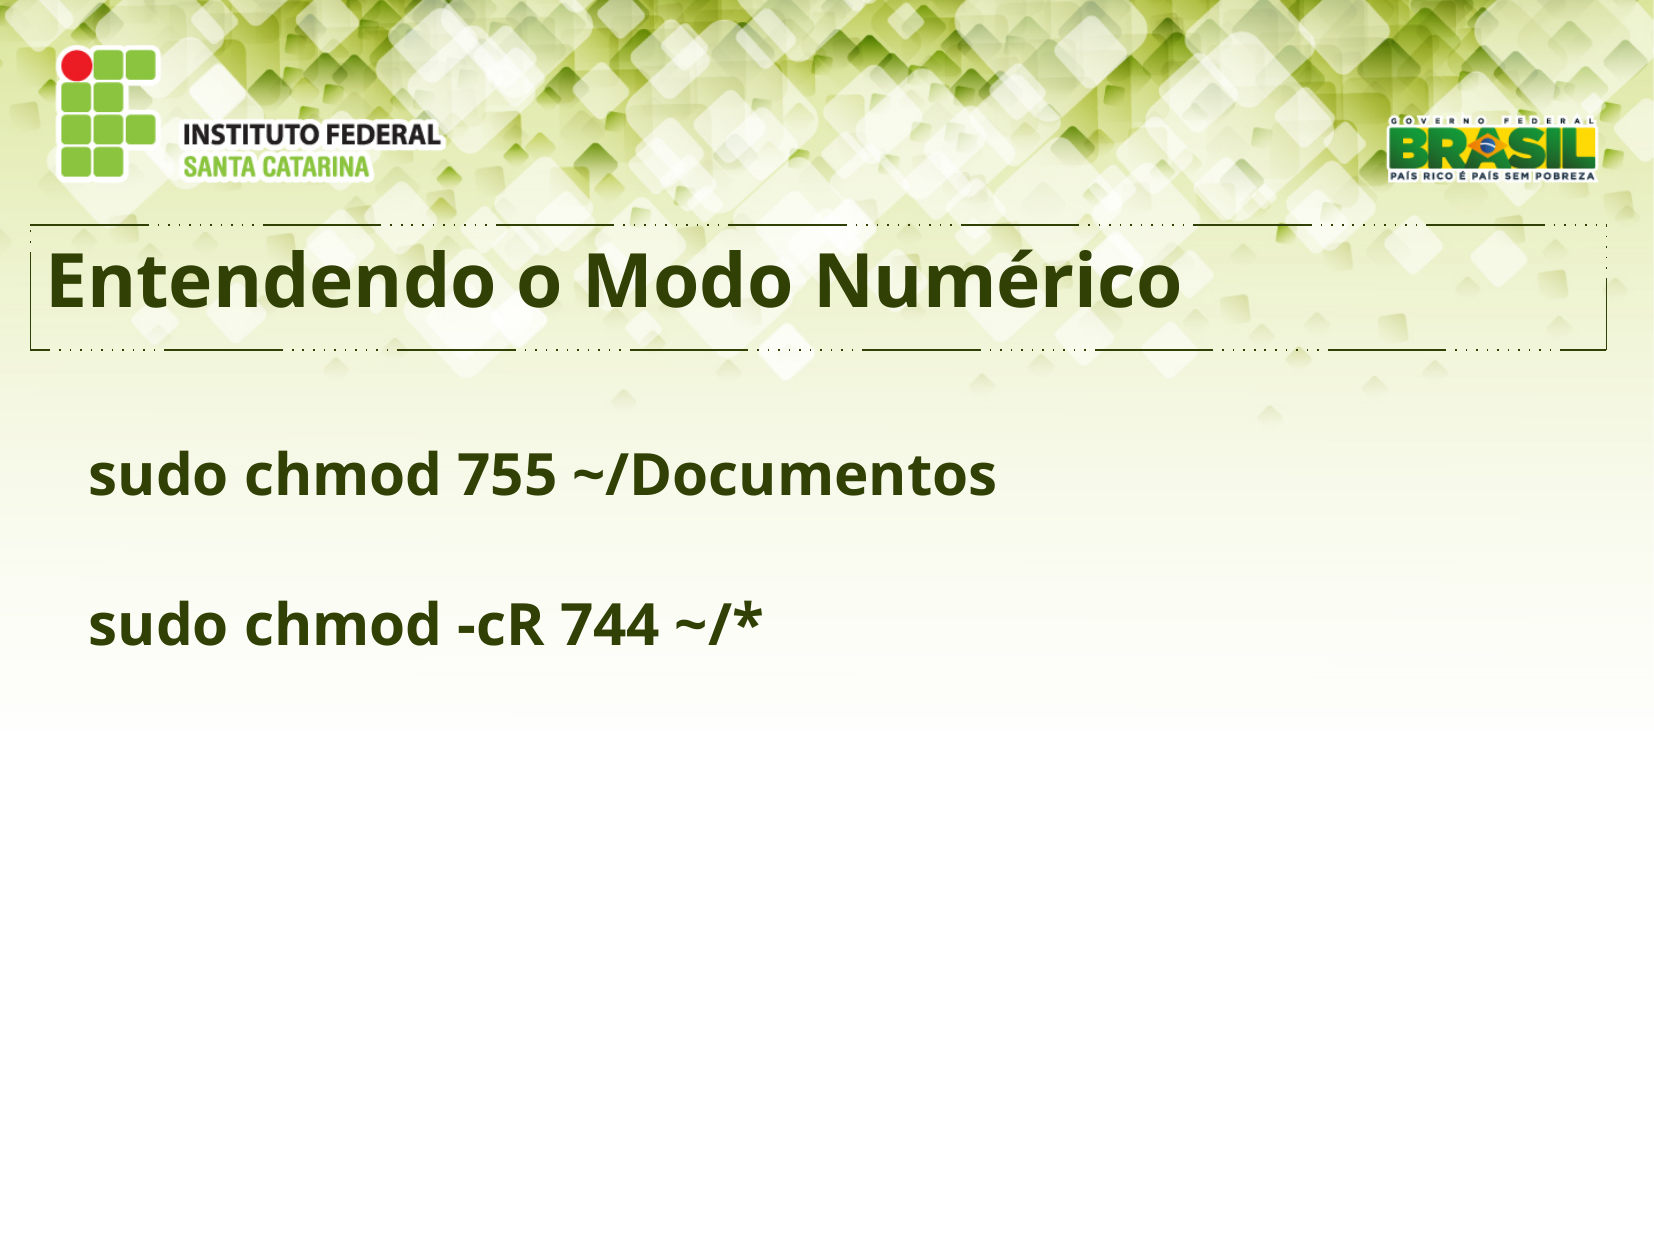

Entendendo o Modo Numérico
sudo chmod 755 ~/Documentos
sudo chmod -cR 744 ~/*